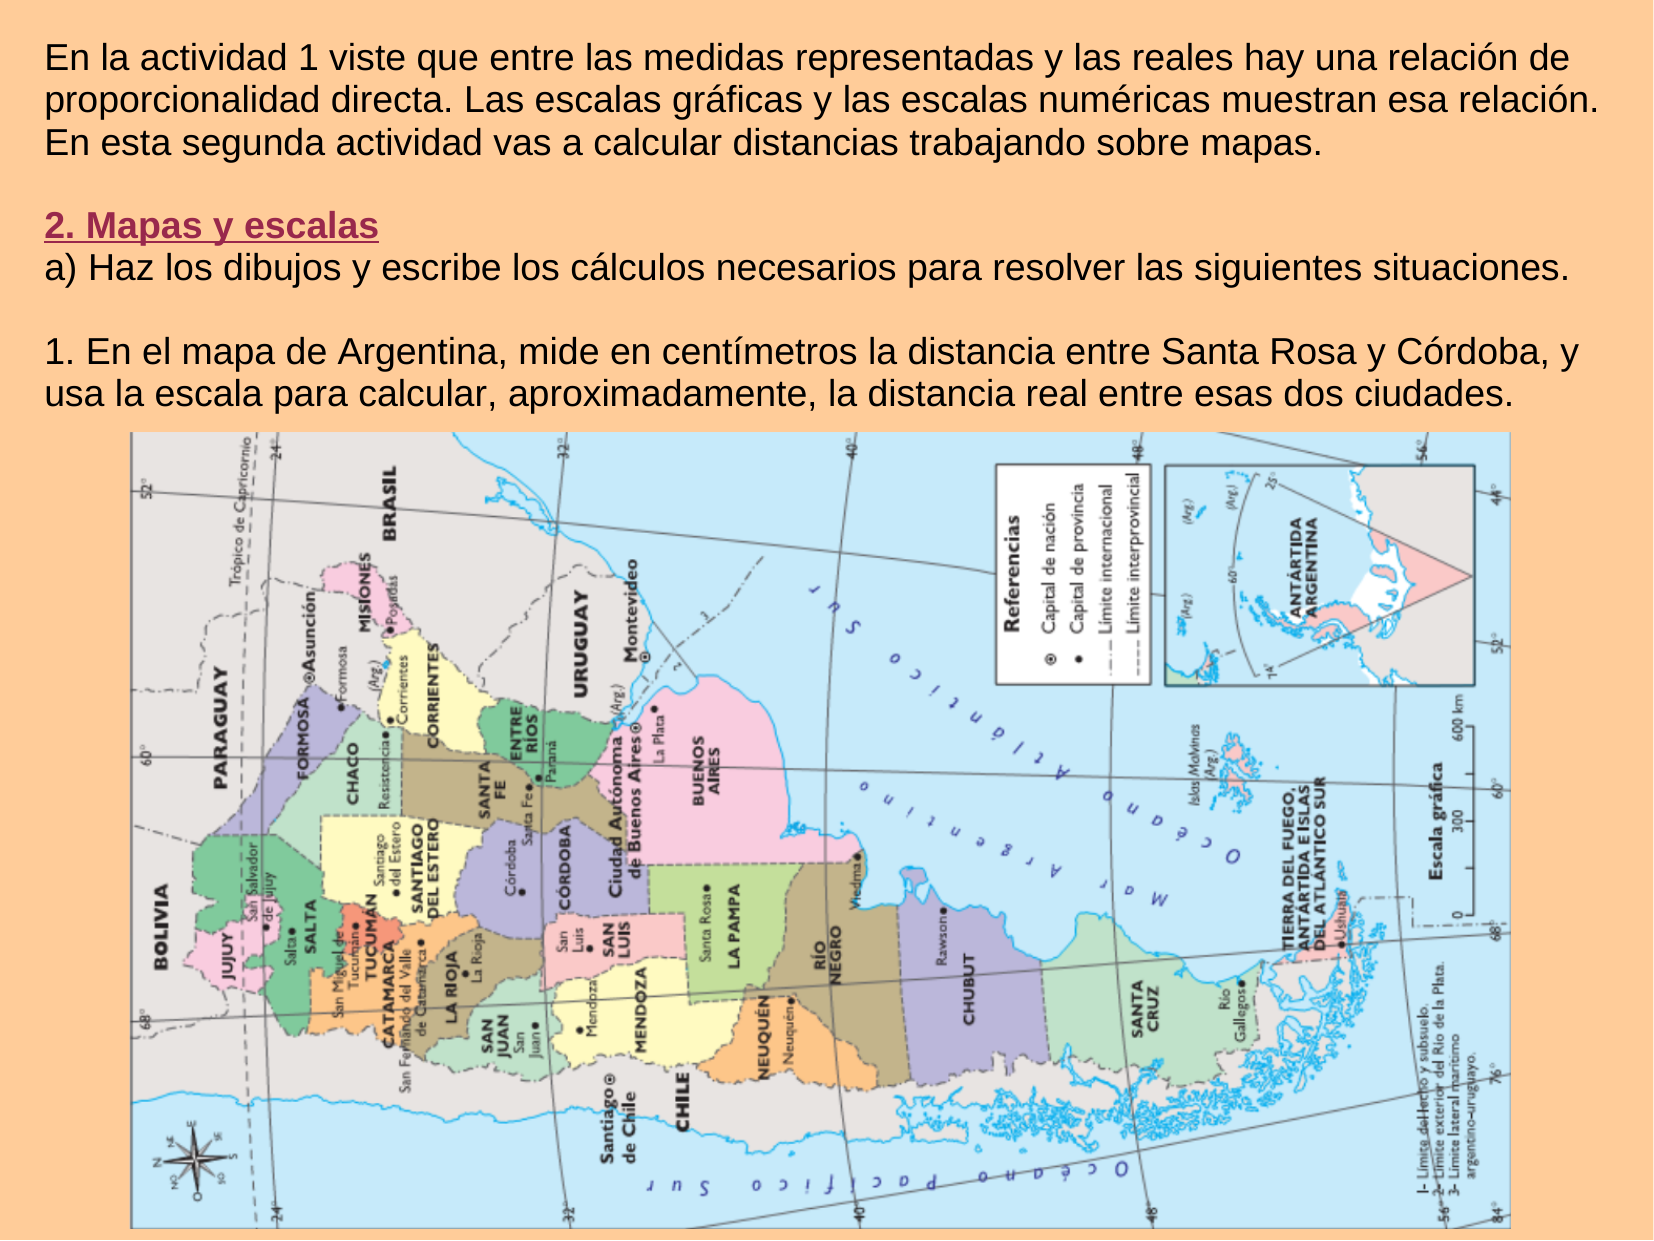

En la actividad 1 viste que entre las medidas representadas y las reales hay una relación de proporcionalidad directa. Las escalas gráficas y las escalas numéricas muestran esa relación. En esta segunda actividad vas a calcular distancias trabajando sobre mapas.
2. Mapas y escalas
a) Haz los dibujos y escribe los cálculos necesarios para resolver las siguientes situaciones.
1. En el mapa de Argentina, mide en centímetros la distancia entre Santa Rosa y Córdoba, y usa la escala para calcular, aproximadamente, la distancia real entre esas dos ciudades.